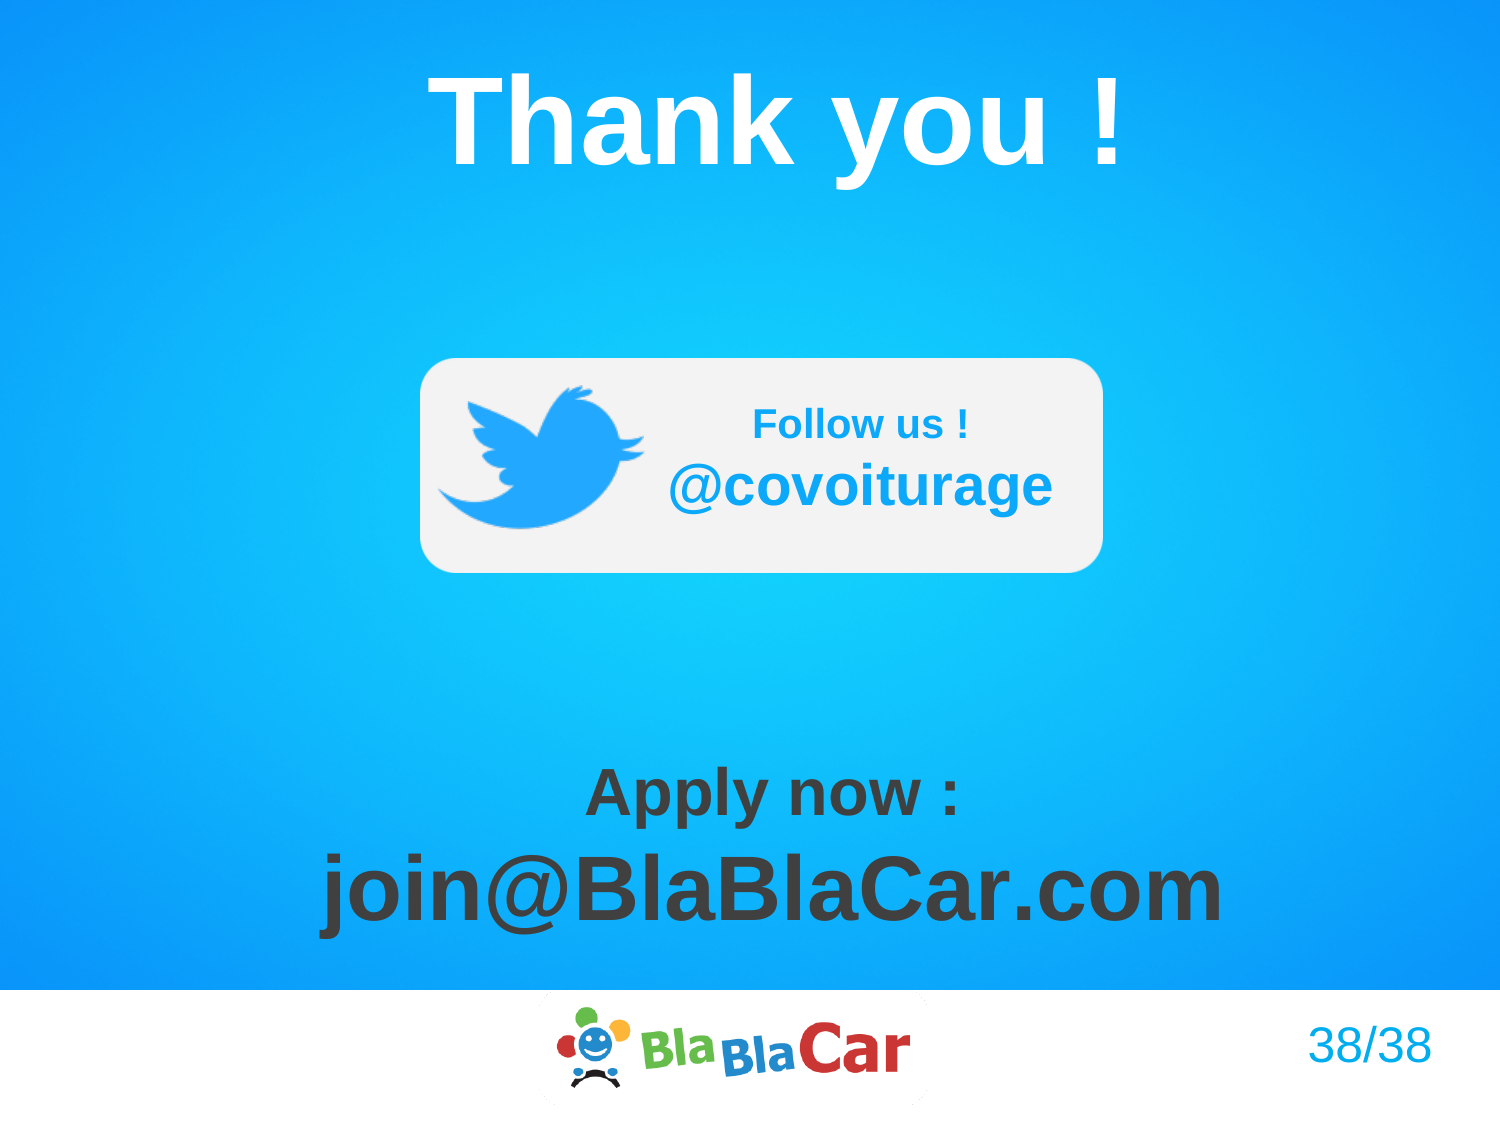

Thank you !
Follow us !
@covoiturage
Apply now :
join@BlaBlaCar.com